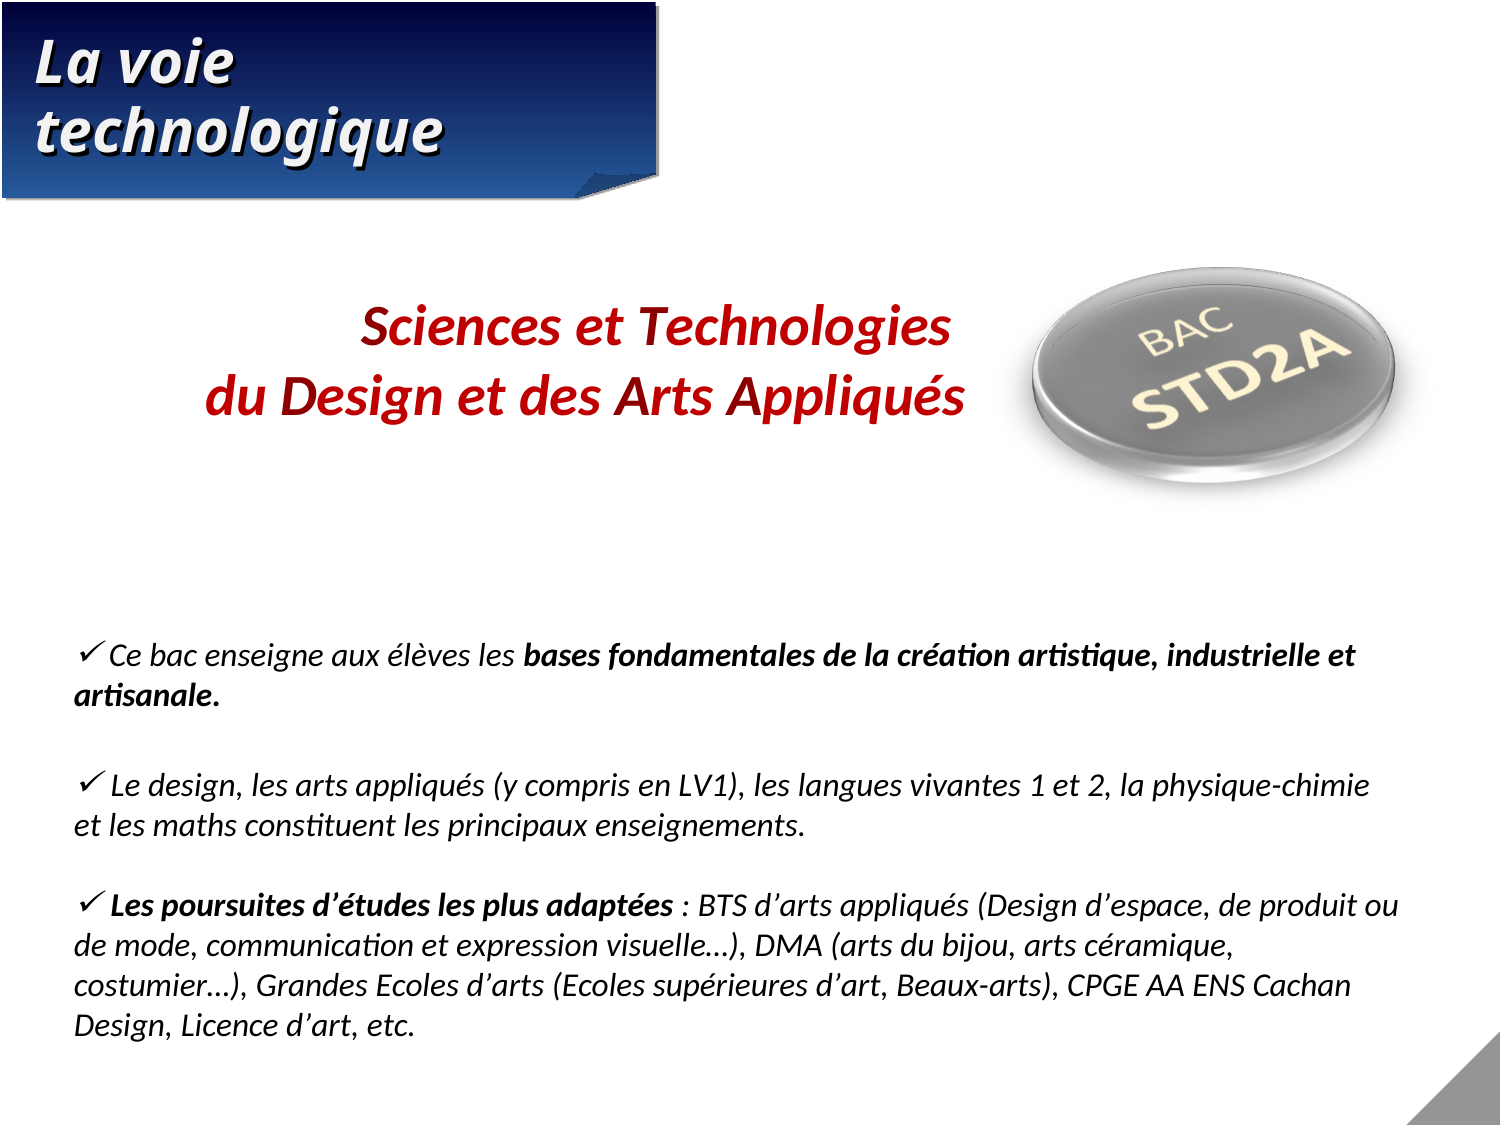

La voie technologique
Sciences et Technologies
du Design et des Arts Appliqués
 Ce bac enseigne aux élèves les bases fondamentales de la création artistique, industrielle et artisanale.
 Le design, les arts appliqués (y compris en LV1), les langues vivantes 1 et 2, la physique-chimie et les maths constituent les principaux enseignements.
 Les poursuites d’études les plus adaptées : BTS d’arts appliqués (Design d’espace, de produit ou de mode, communication et expression visuelle…), DMA (arts du bijou, arts céramique, costumier…), Grandes Ecoles d’arts (Ecoles supérieures d’art, Beaux-arts), CPGE AA ENS Cachan Design, Licence d’art, etc.